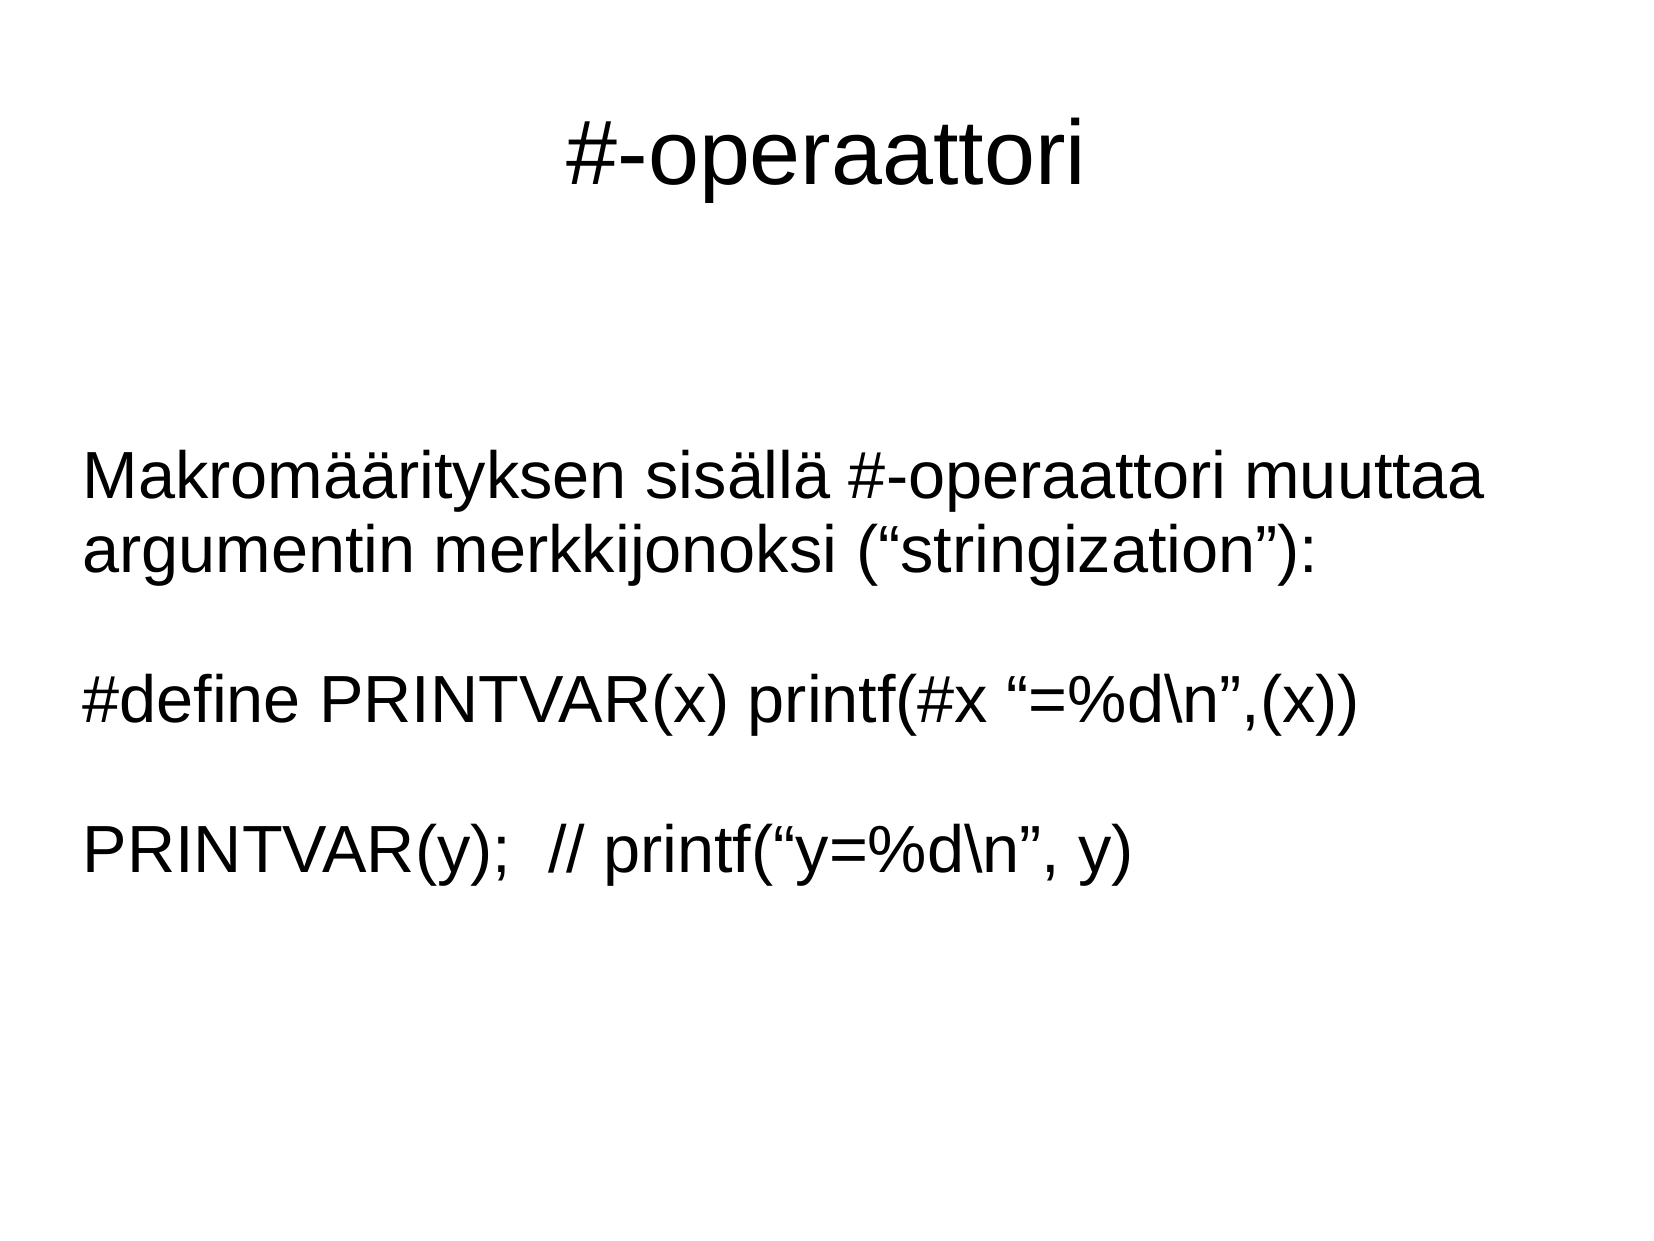

# #-operaattori
Makromäärityksen sisällä #-operaattori muuttaa argumentin merkkijonoksi (“stringization”):
#define PRINTVAR(x) printf(#x “=%d\n”,(x))
PRINTVAR(y); // printf(“y=%d\n”, y)